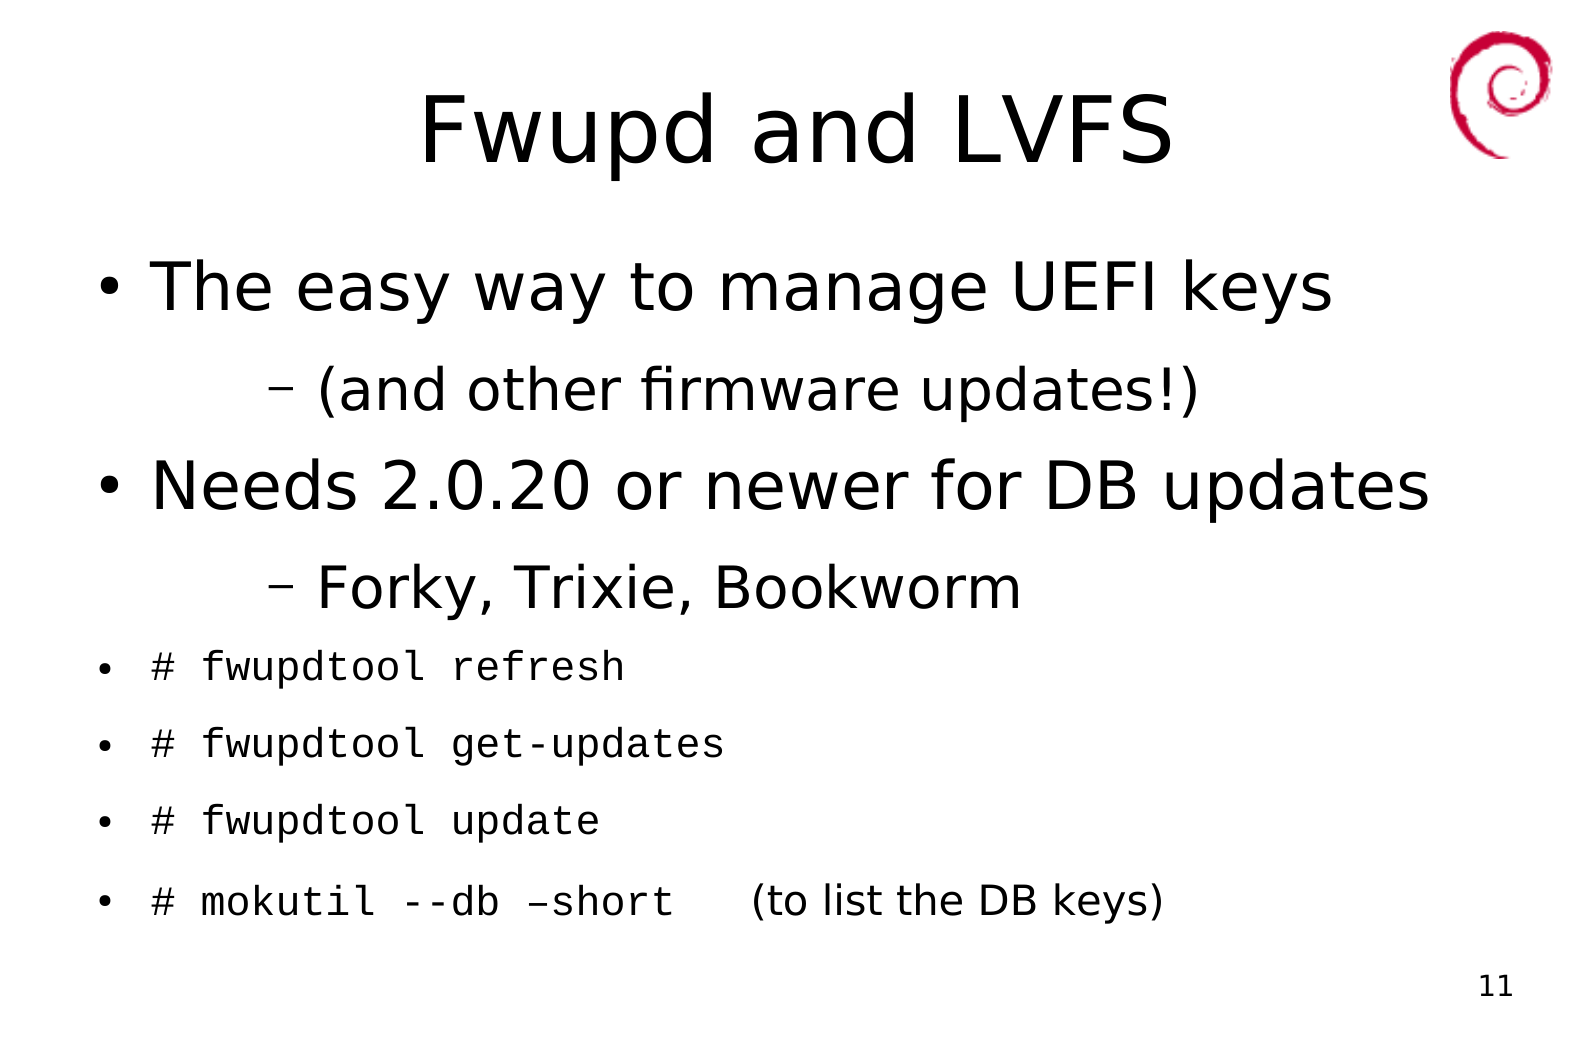

# Fwupd and LVFS
The easy way to manage UEFI keys
(and other firmware updates!)
Needs 2.0.20 or newer for DB updates
Forky, Trixie, Bookworm
# fwupdtool refresh
# fwupdtool get-updates
# fwupdtool update
# mokutil --db –short (to list the DB keys)
11